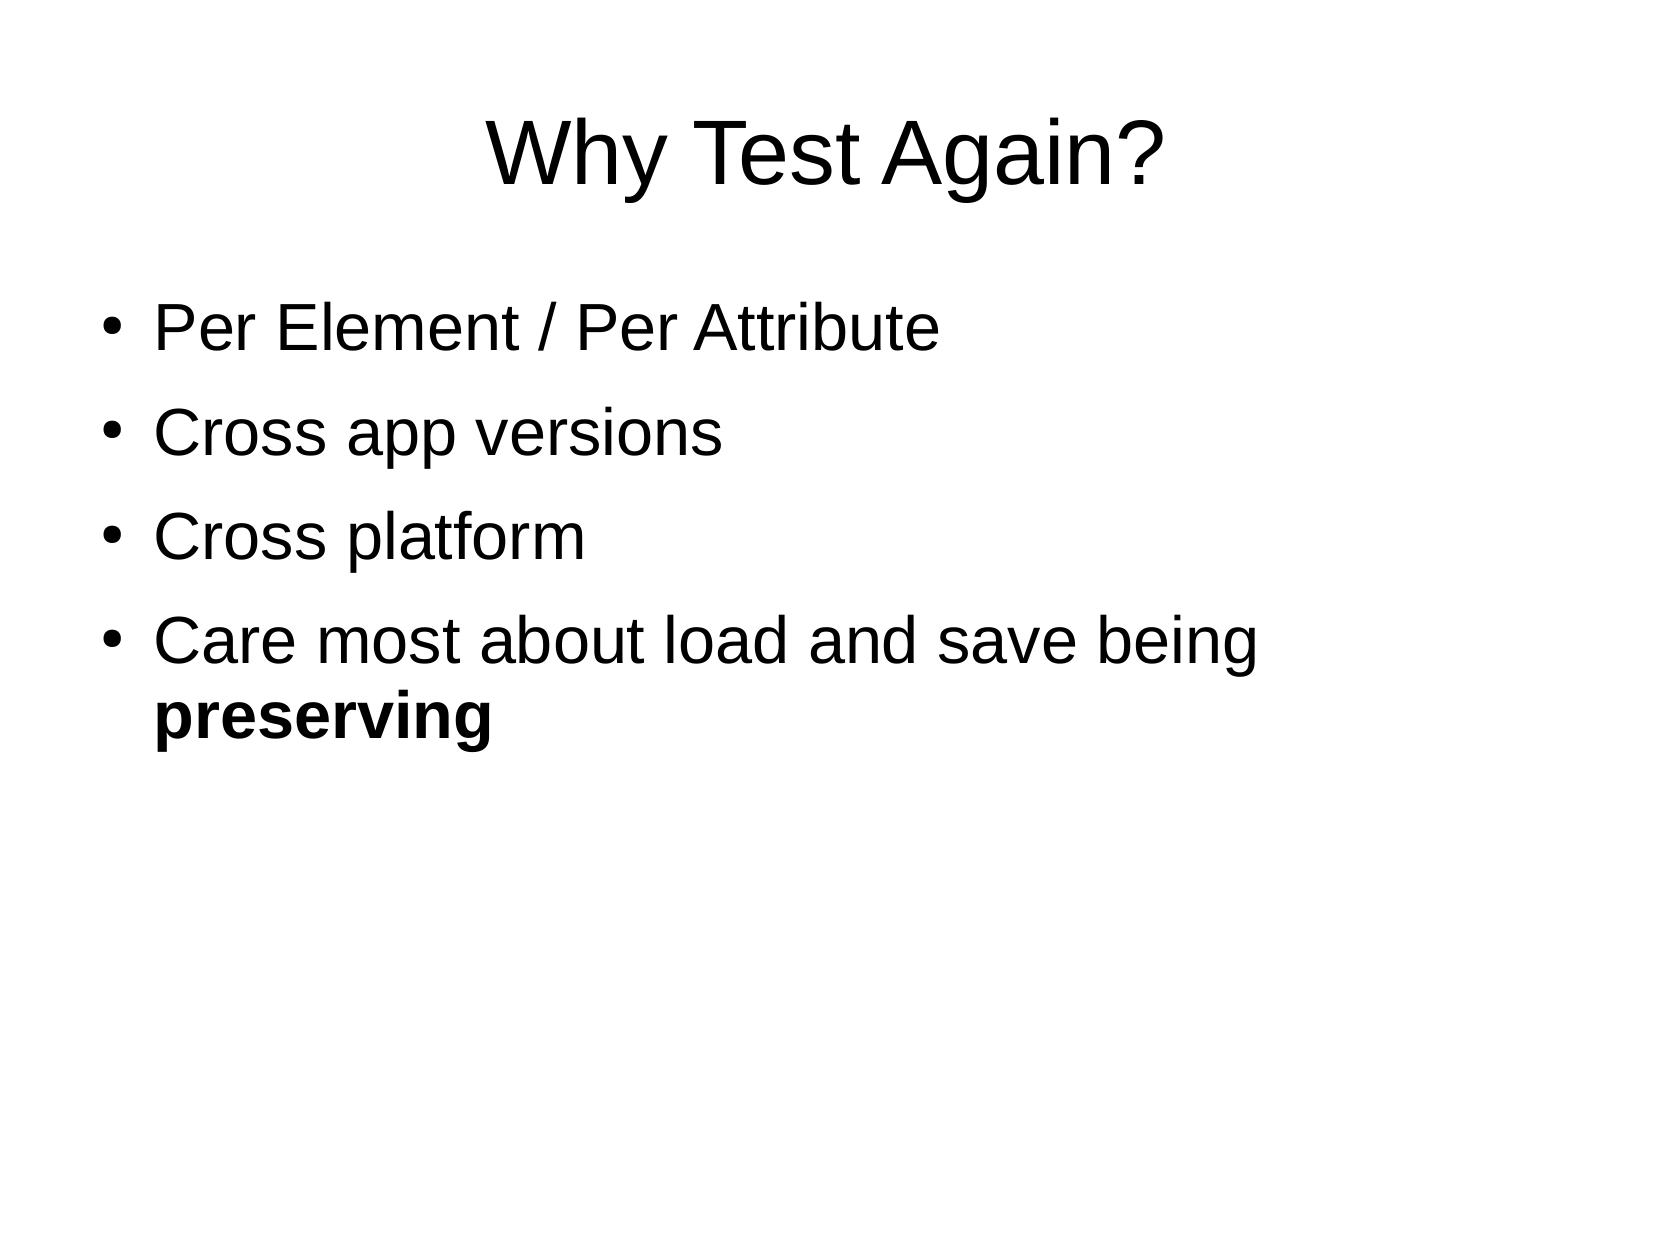

# Why Test Again?
Per Element / Per Attribute
Cross app versions
Cross platform
Care most about load and save being preserving